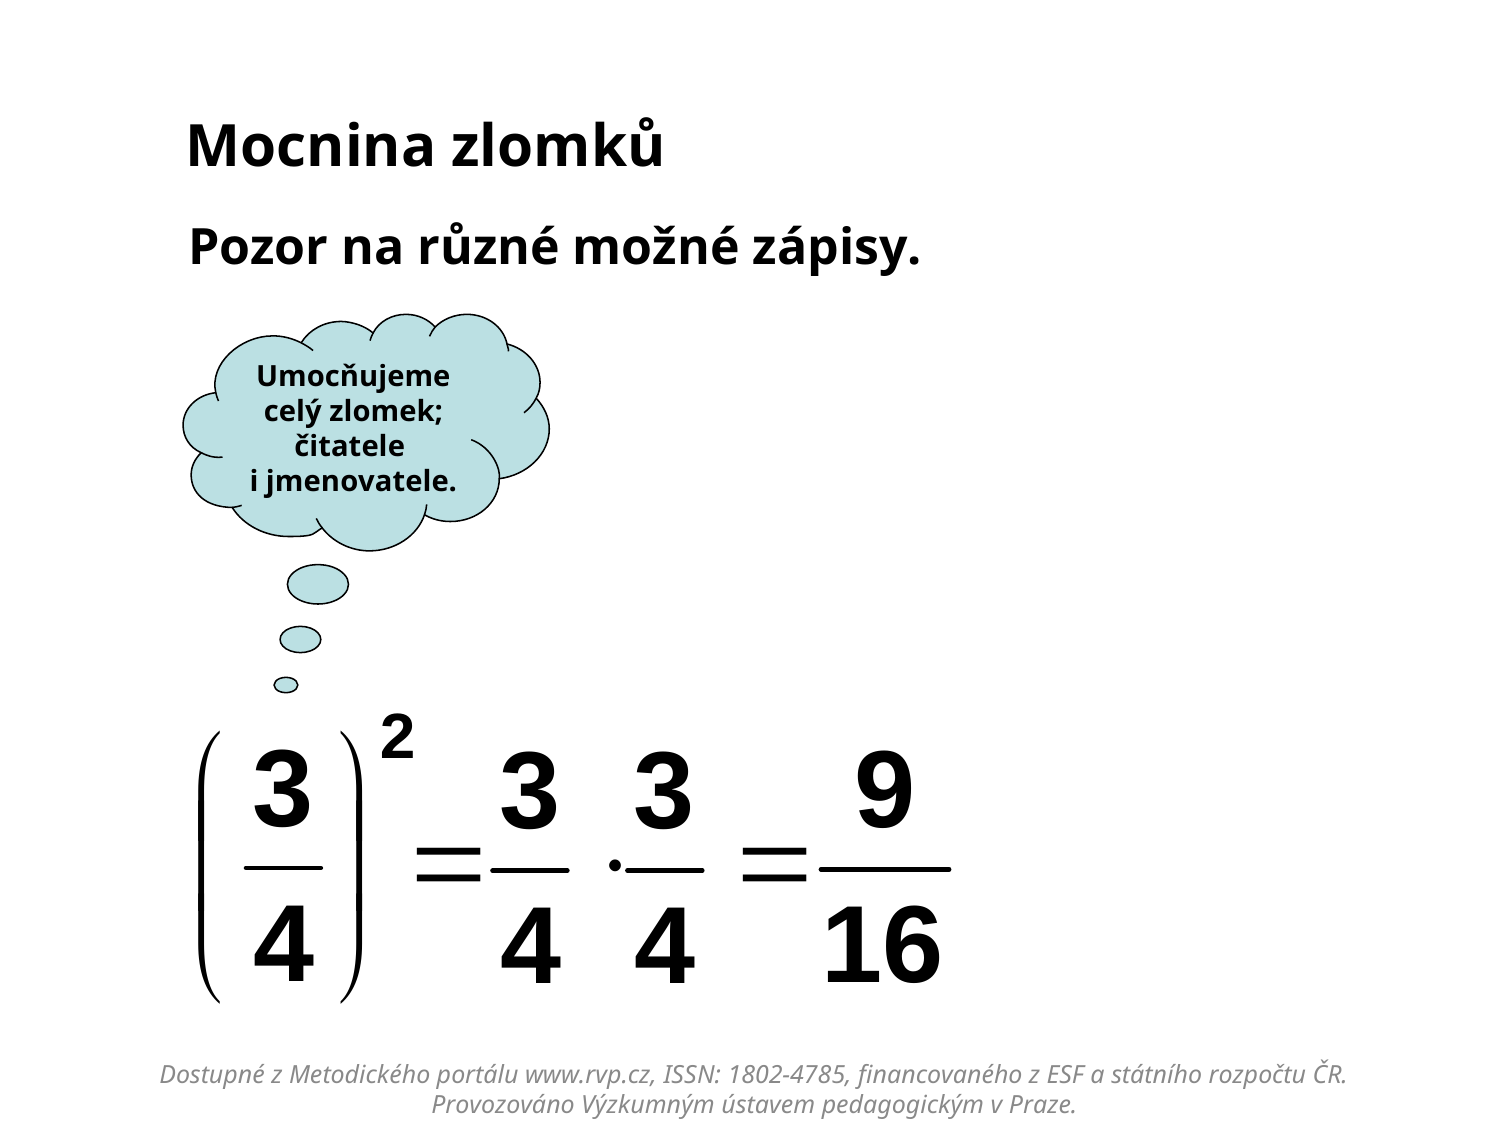

Mocnina zlomků
Pozor na různé možné zápisy.
Umocňujeme celý zlomek; čitatele
i jmenovatele.